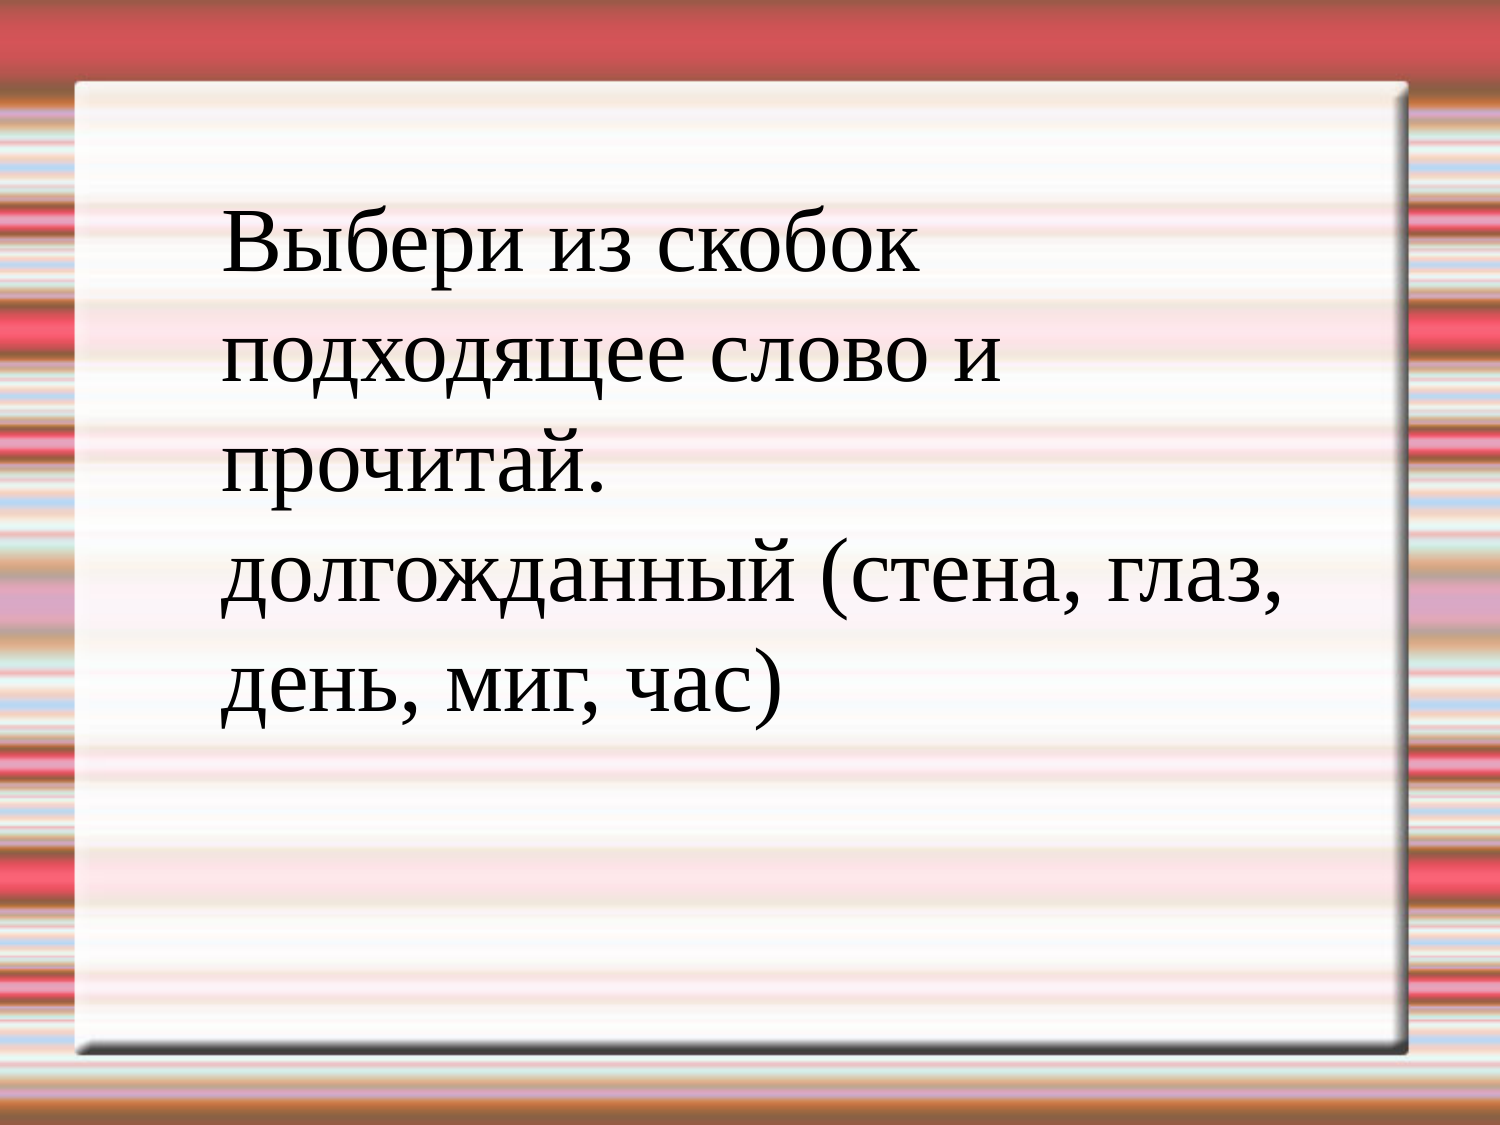

Выбери из скобок подходящее слово и прочитай.
долгожданный (стена, глаз, день, миг, час)